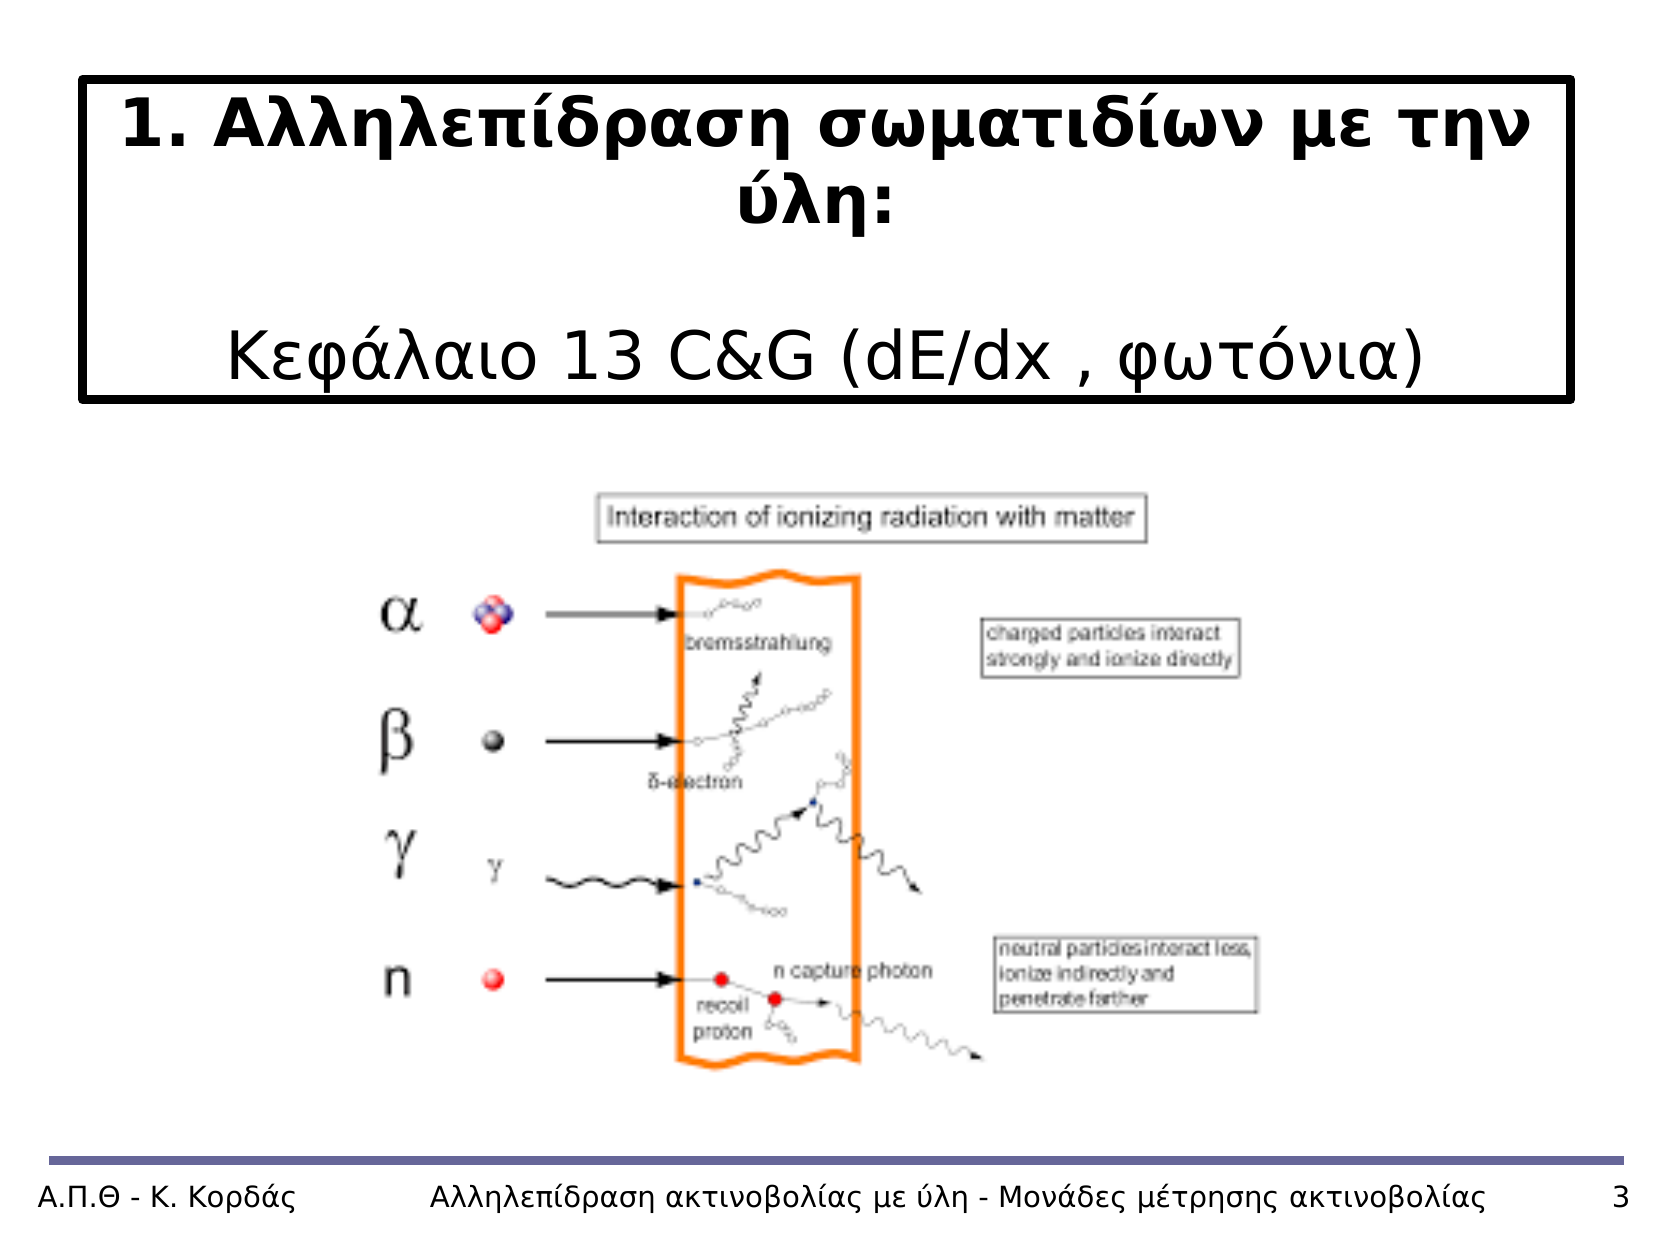

# 1. Αλληλεπίδραση σωματιδίων με την ύλη:
Κεφάλαιο 13 C&G (dE/dx , φωτόνια)
Α.Π.Θ - Κ. Κορδάς
Αλληλεπίδραση ακτινοβολίας με ύλη - Μονάδες μέτρησης ακτινοβολίας
3